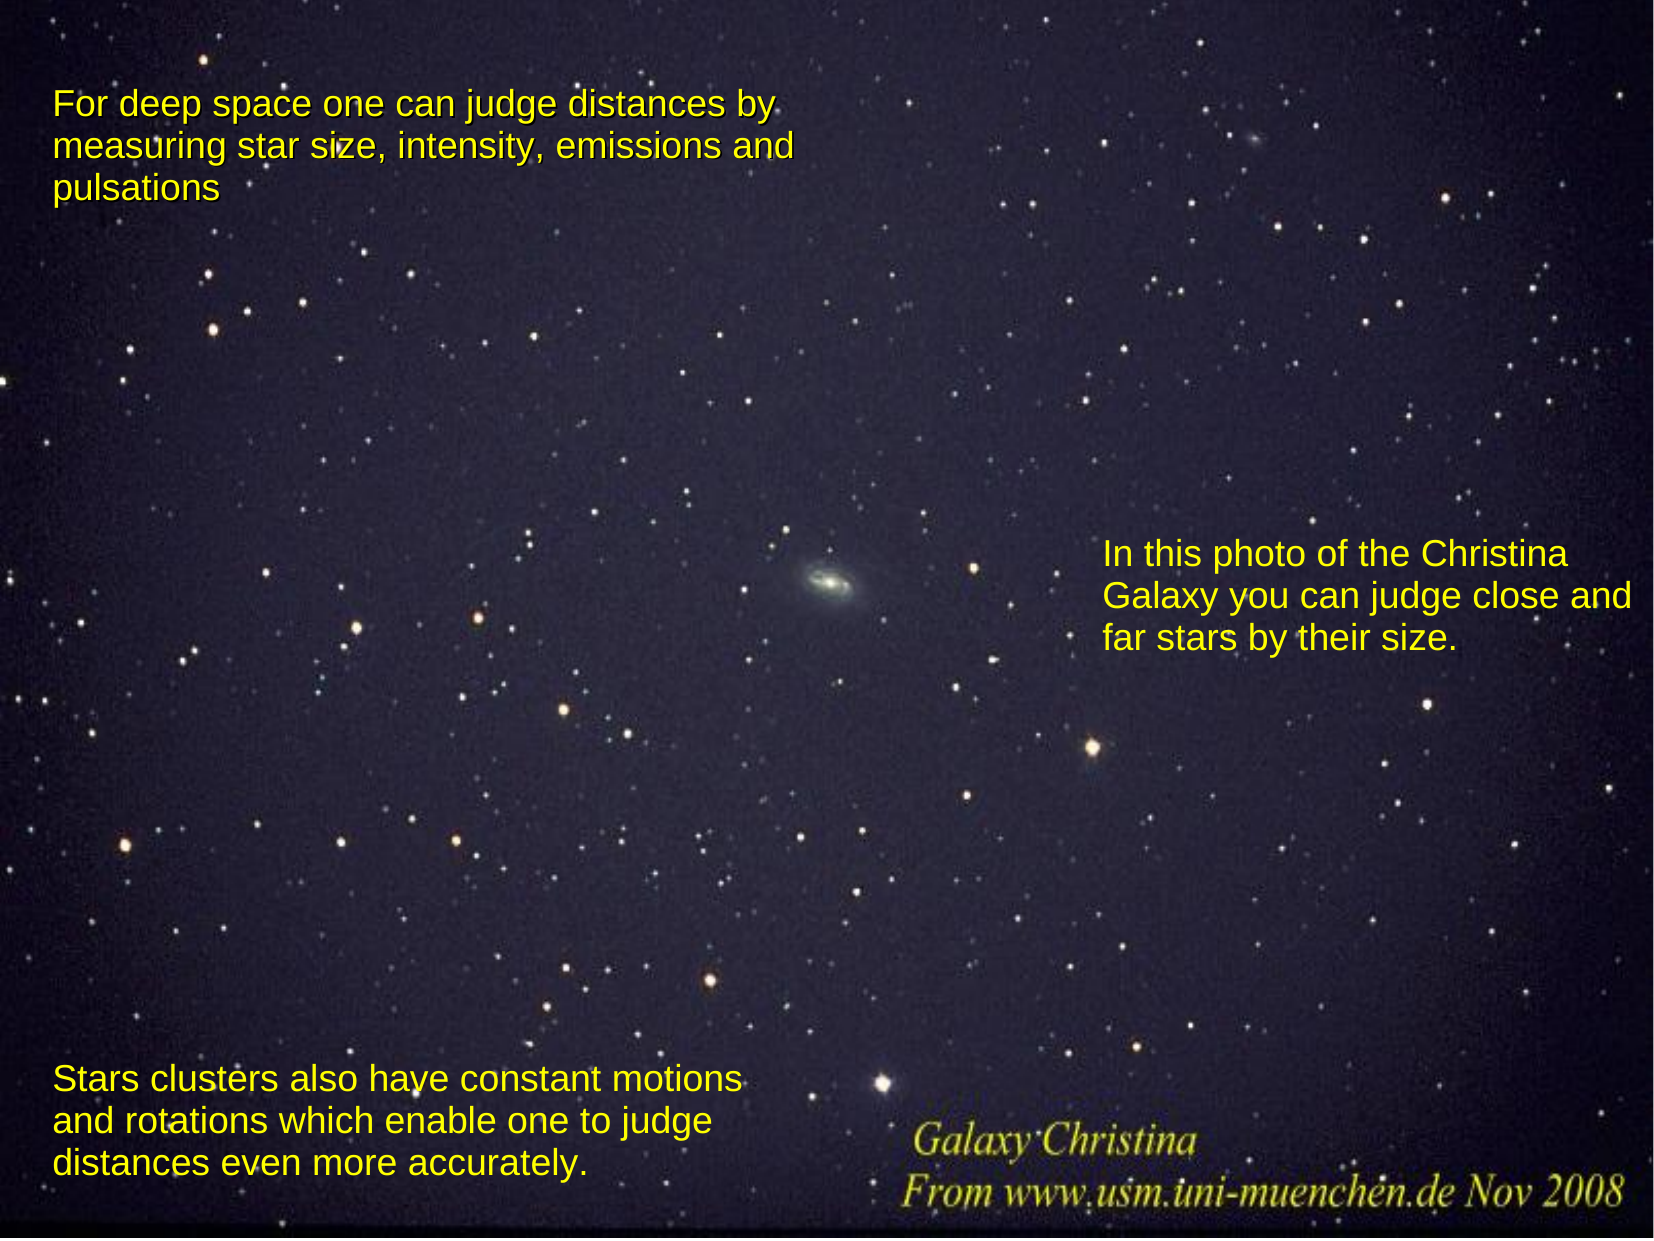

For deep space one can judge distances by measuring star size, intensity, emissions and pulsations
In this photo of the Christina Galaxy you can judge close and far stars by their size.
Stars clusters also have constant motions and rotations which enable one to judge distances even more accurately.